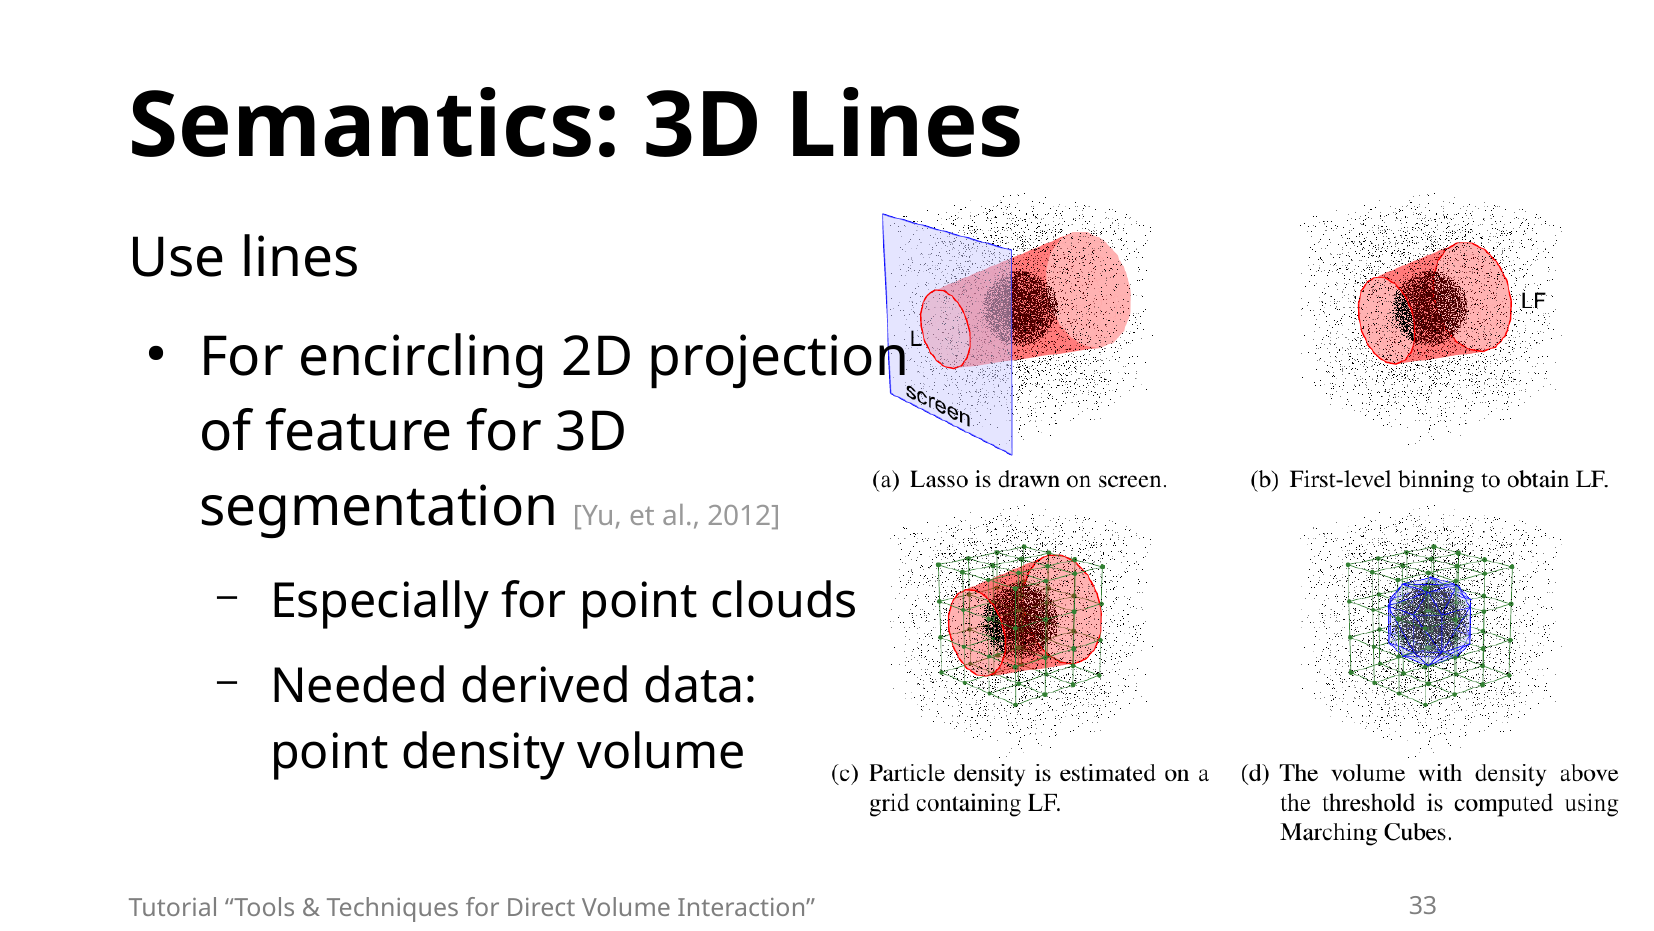

# Semantics: 3D Lines
Use lines
For encircling 2D projection
of feature for 3D
segmentation [Yu, et al., 2012]
Especially for point clouds
Needed derived data:
point density volume
33
Alexander Wiebel - Vortrag Fachhochschule Flensburg
2011-06-27